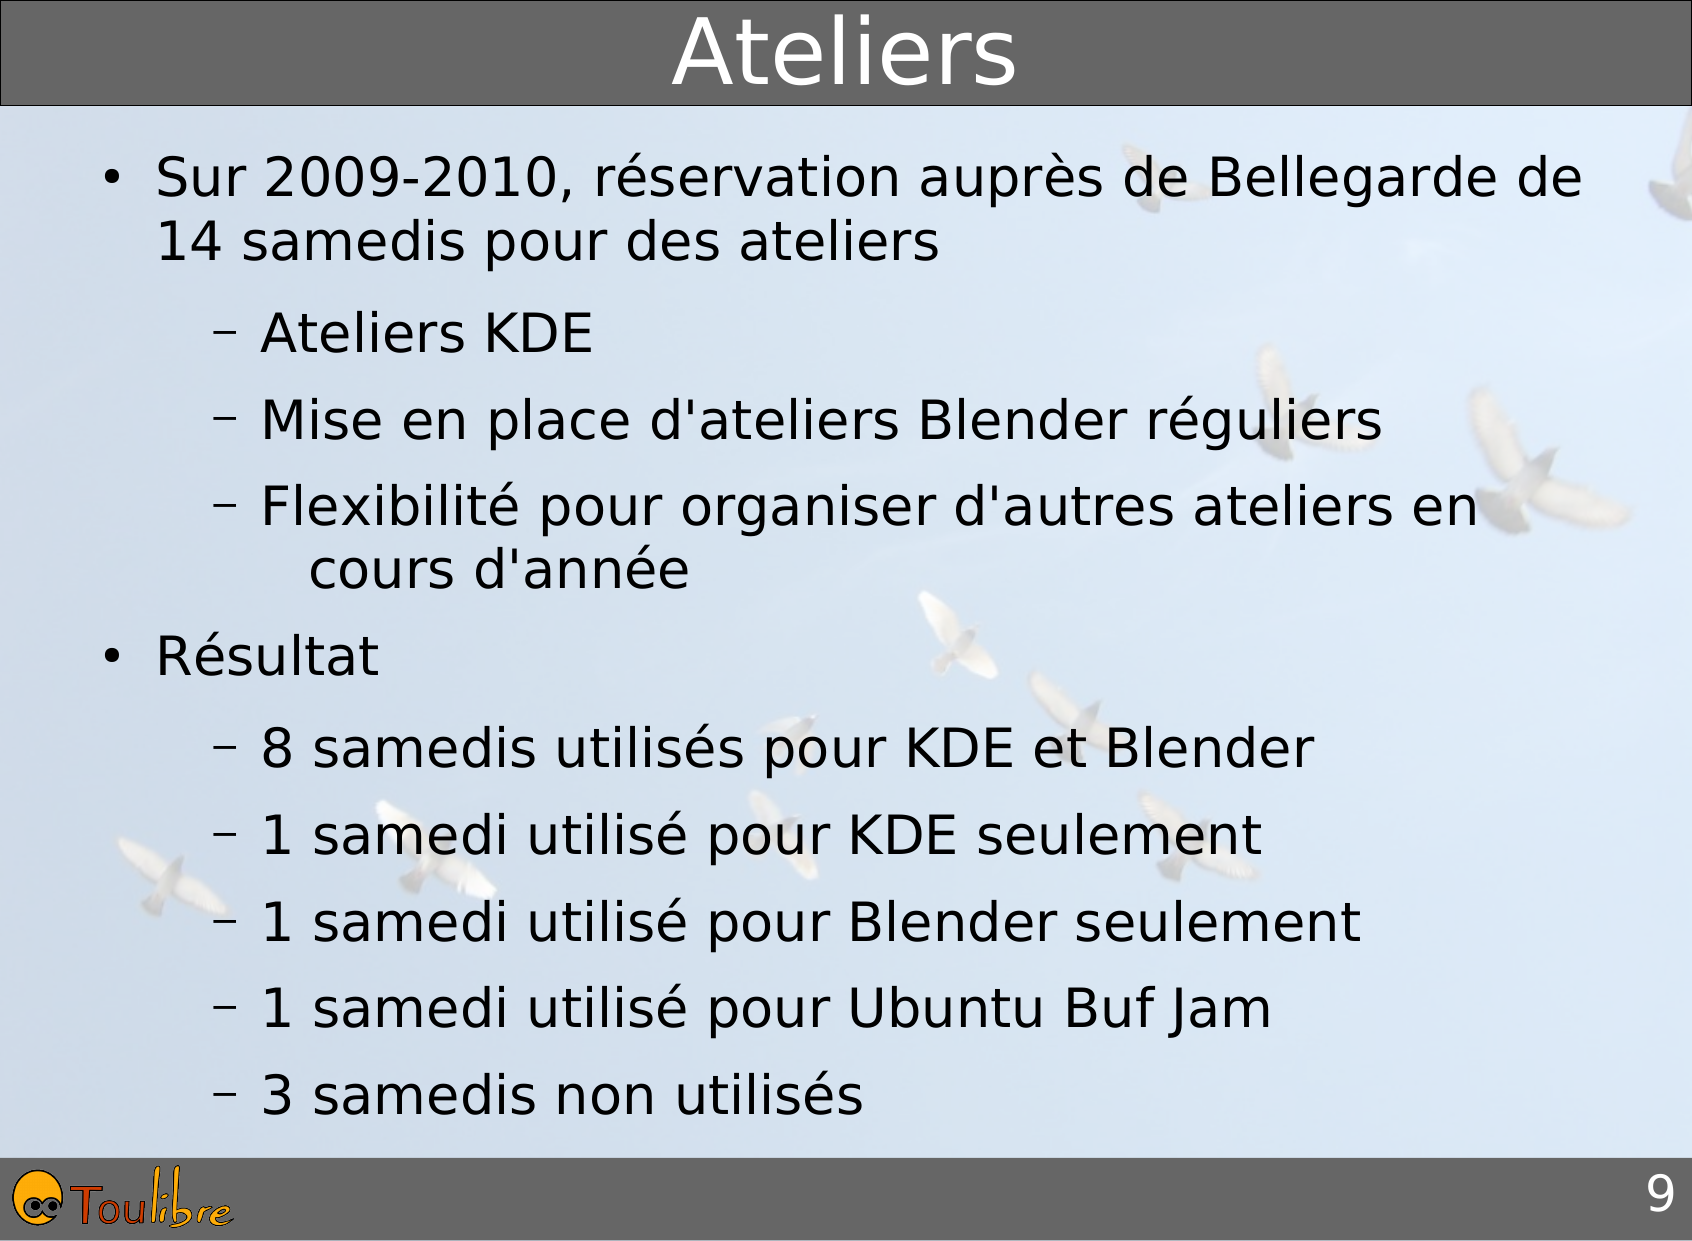

# Ateliers
Sur 2009-2010, réservation auprès de Bellegarde de 14 samedis pour des ateliers
Ateliers KDE
Mise en place d'ateliers Blender réguliers
Flexibilité pour organiser d'autres ateliers en cours d'année
Résultat
8 samedis utilisés pour KDE et Blender
1 samedi utilisé pour KDE seulement
1 samedi utilisé pour Blender seulement
1 samedi utilisé pour Ubuntu Buf Jam
3 samedis non utilisés